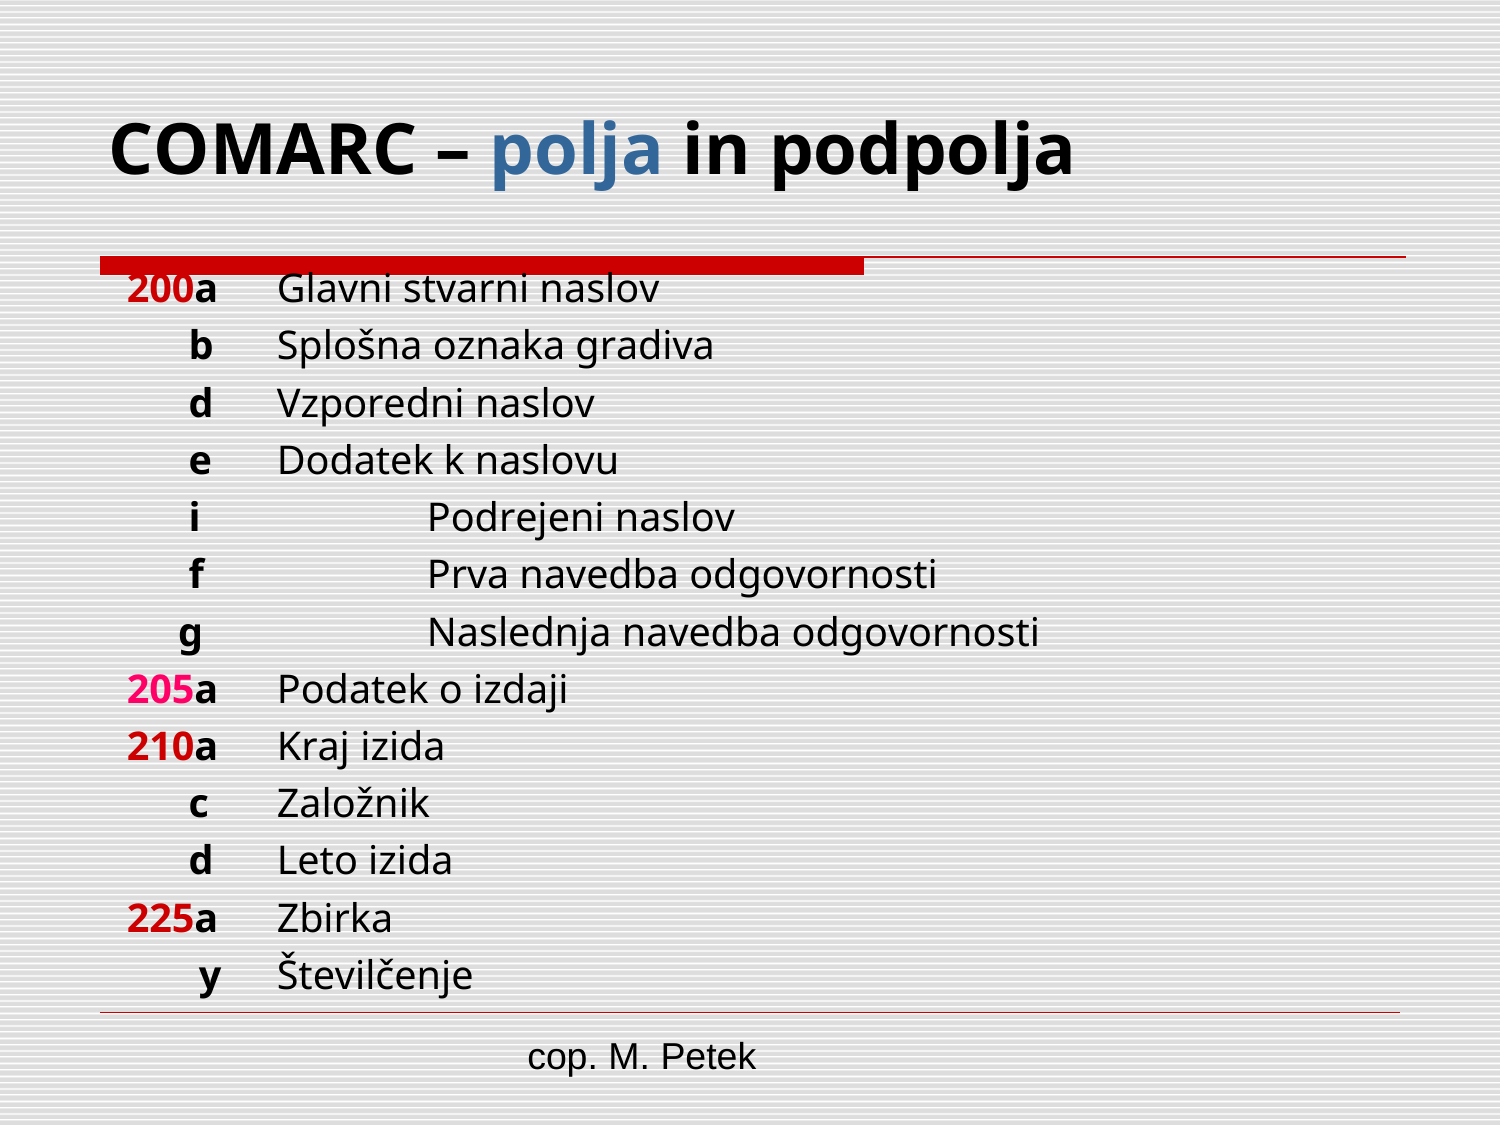

# COMARC – polja in podpolja
200a		Glavni stvarni naslov
 b		Splošna oznaka gradiva
 d		Vzporedni naslov
 e		Dodatek k naslovu
 i			Podrejeni naslov
 f			Prva navedba odgovornosti
 g			Naslednja navedba odgovornosti
205a		Podatek o izdaji
210a		Kraj izida
 c		Založnik
 d		Leto izida
225a		Zbirka
 y		Številčenje
cop. M. Petek